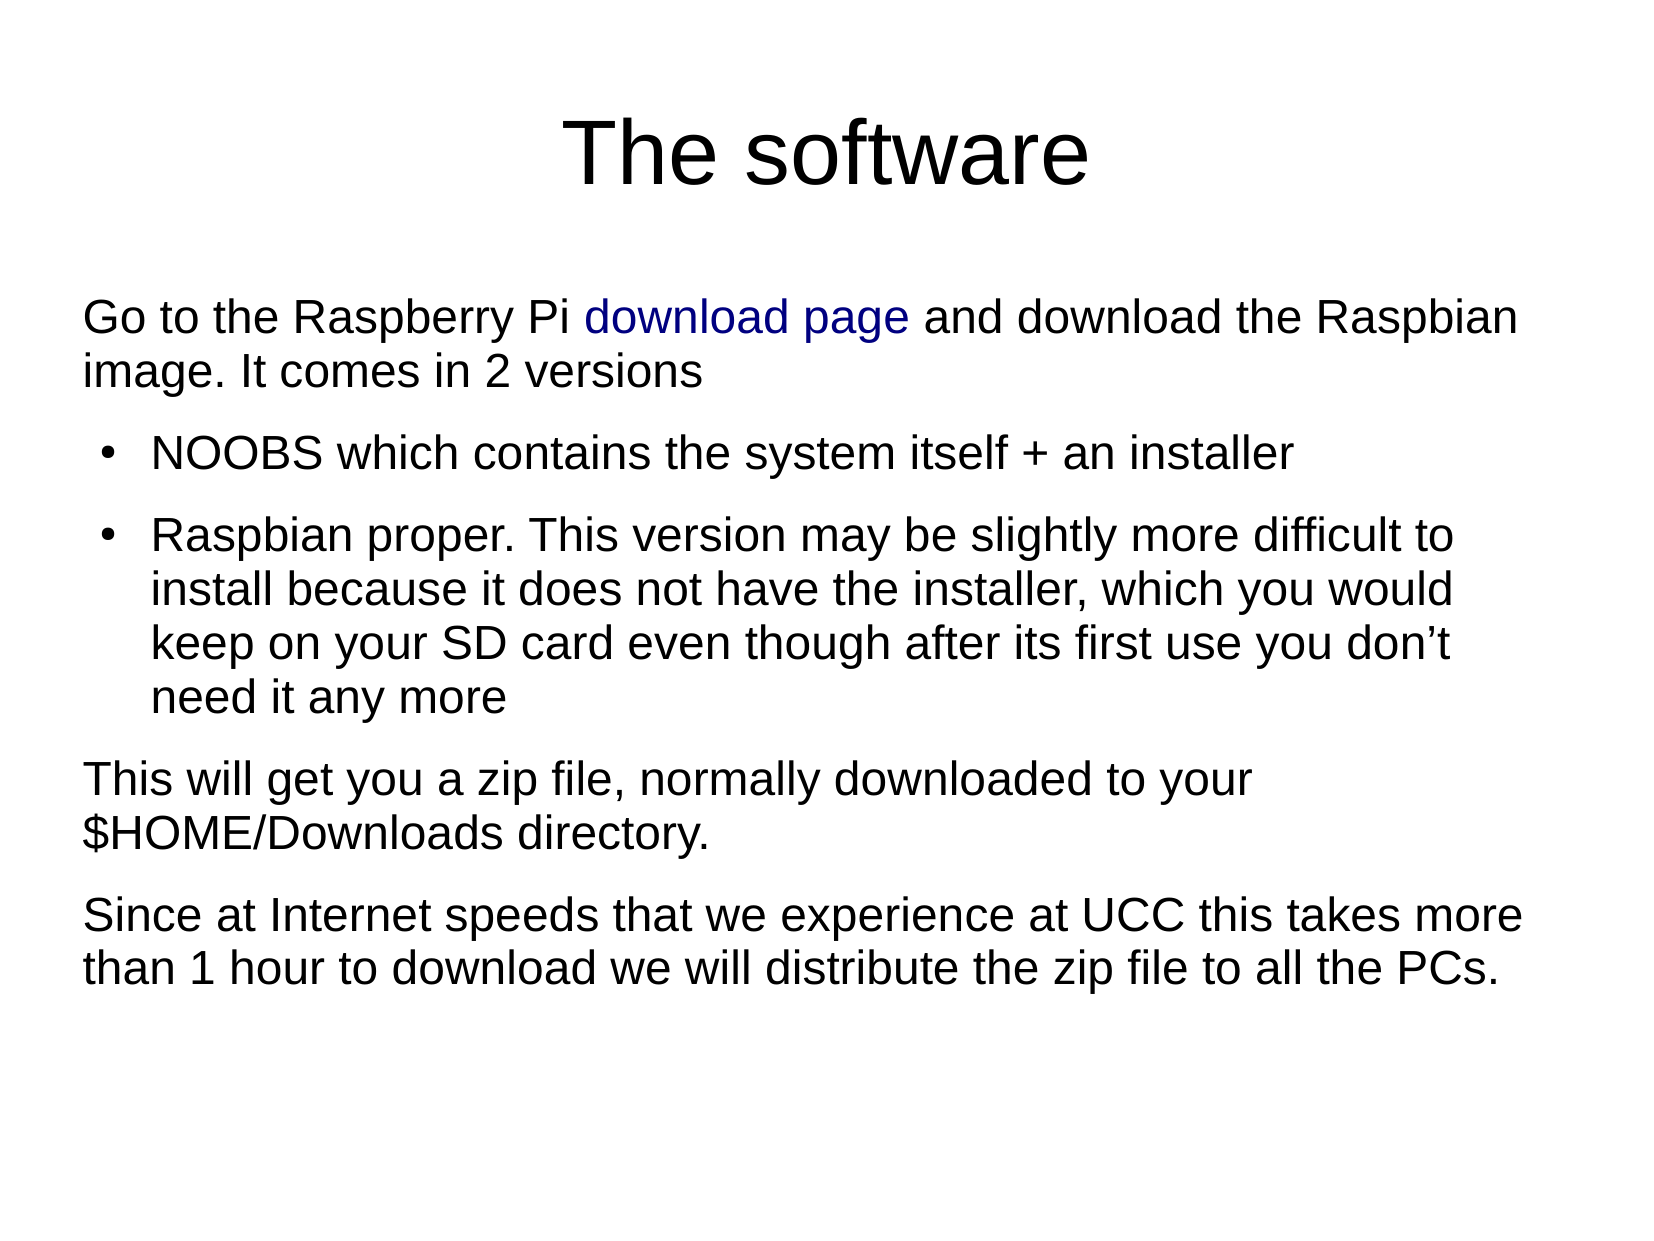

# The software
Go to the Raspberry Pi download page and download the Raspbian image. It comes in 2 versions
NOOBS which contains the system itself + an installer
Raspbian proper. This version may be slightly more difficult to install because it does not have the installer, which you would keep on your SD card even though after its first use you don’t need it any more
This will get you a zip file, normally downloaded to your $HOME/Downloads directory.
Since at Internet speeds that we experience at UCC this takes more than 1 hour to download we will distribute the zip file to all the PCs.